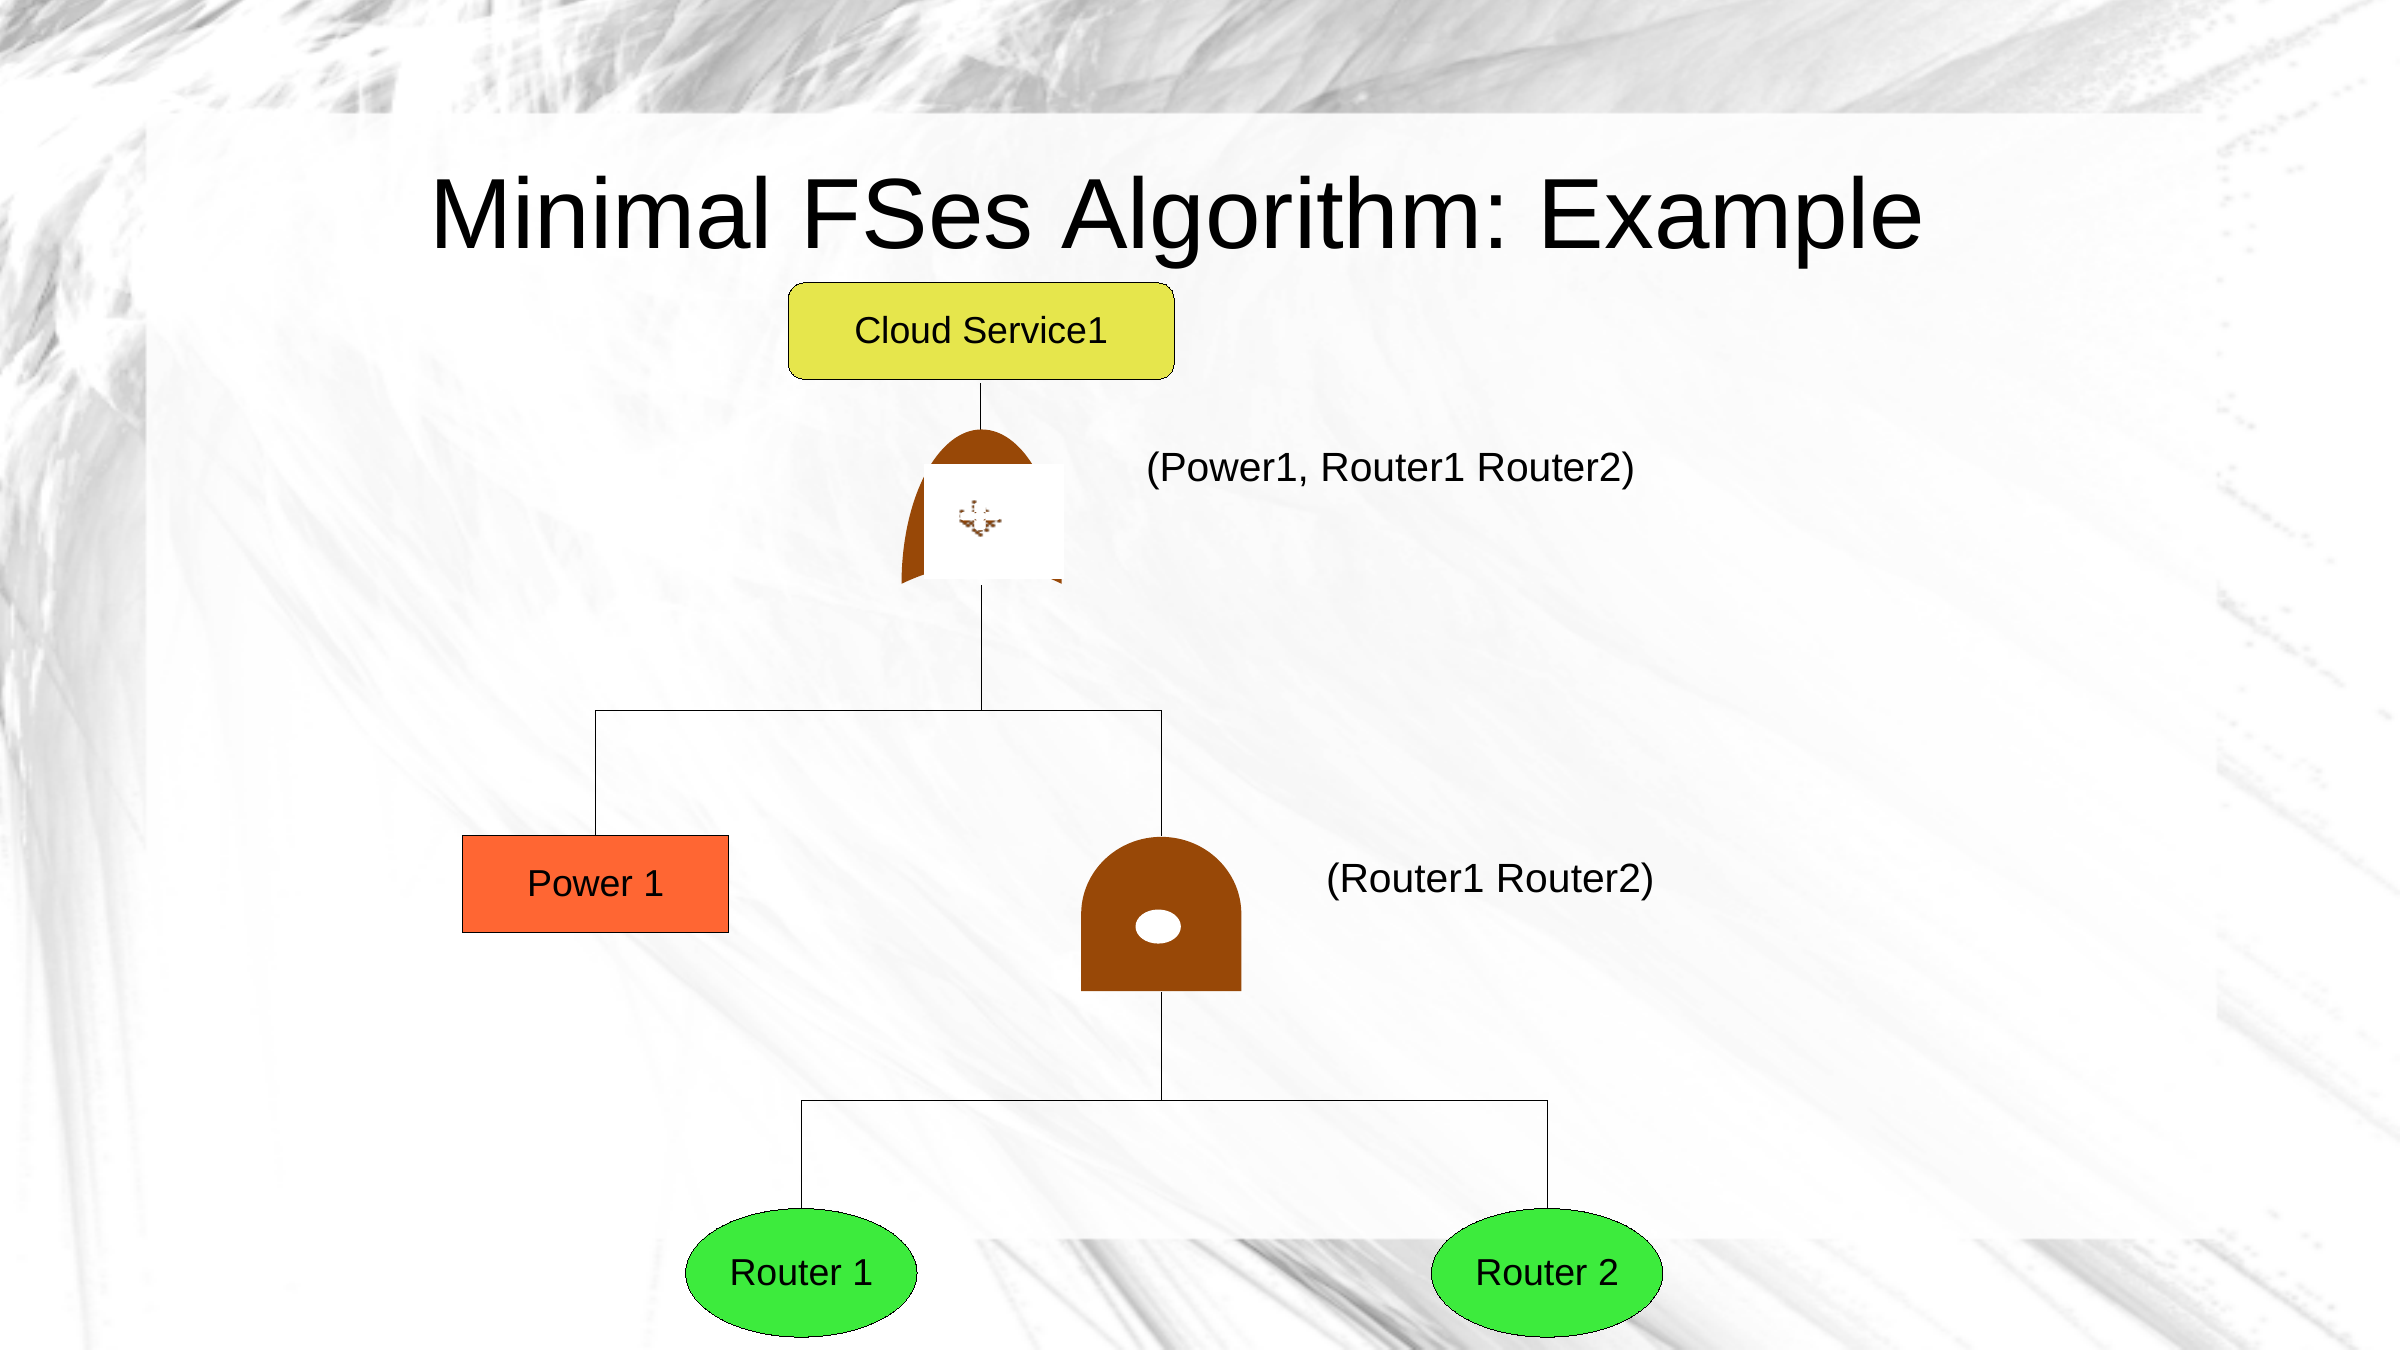

# Minimal FSes Algorithm: Example
Cloud Service1
(Power1, Router1 Router2)
Power 1
(Router1 Router2)
Router 1
Router 2